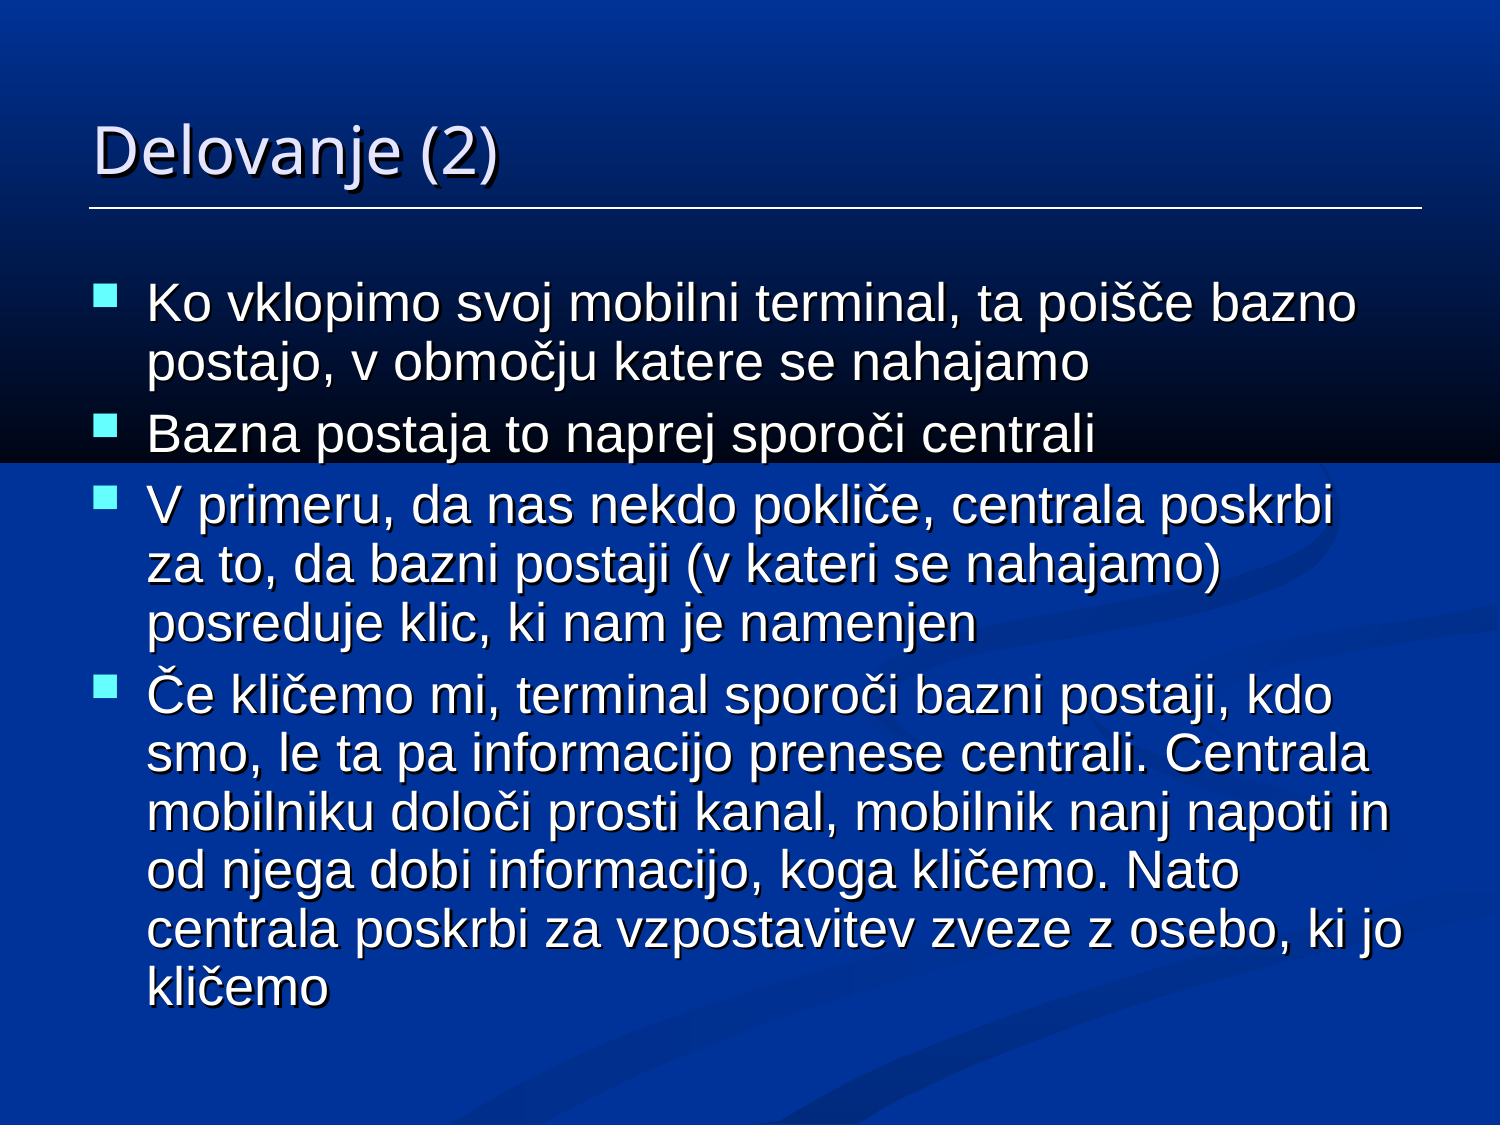

Delovanje (2)
# Ko vklopimo svoj mobilni terminal, ta poišče bazno postajo, v območju katere se nahajamo
Bazna postaja to naprej sporoči centrali
V primeru, da nas nekdo pokliče, centrala poskrbi za to, da bazni postaji (v kateri se nahajamo) posreduje klic, ki nam je namenjen
Če kličemo mi, terminal sporoči bazni postaji, kdo smo, le ta pa informacijo prenese centrali. Centrala mobilniku določi prosti kanal, mobilnik nanj napoti in od njega dobi informacijo, koga kličemo. Nato centrala poskrbi za vzpostavitev zveze z osebo, ki jo kličemo